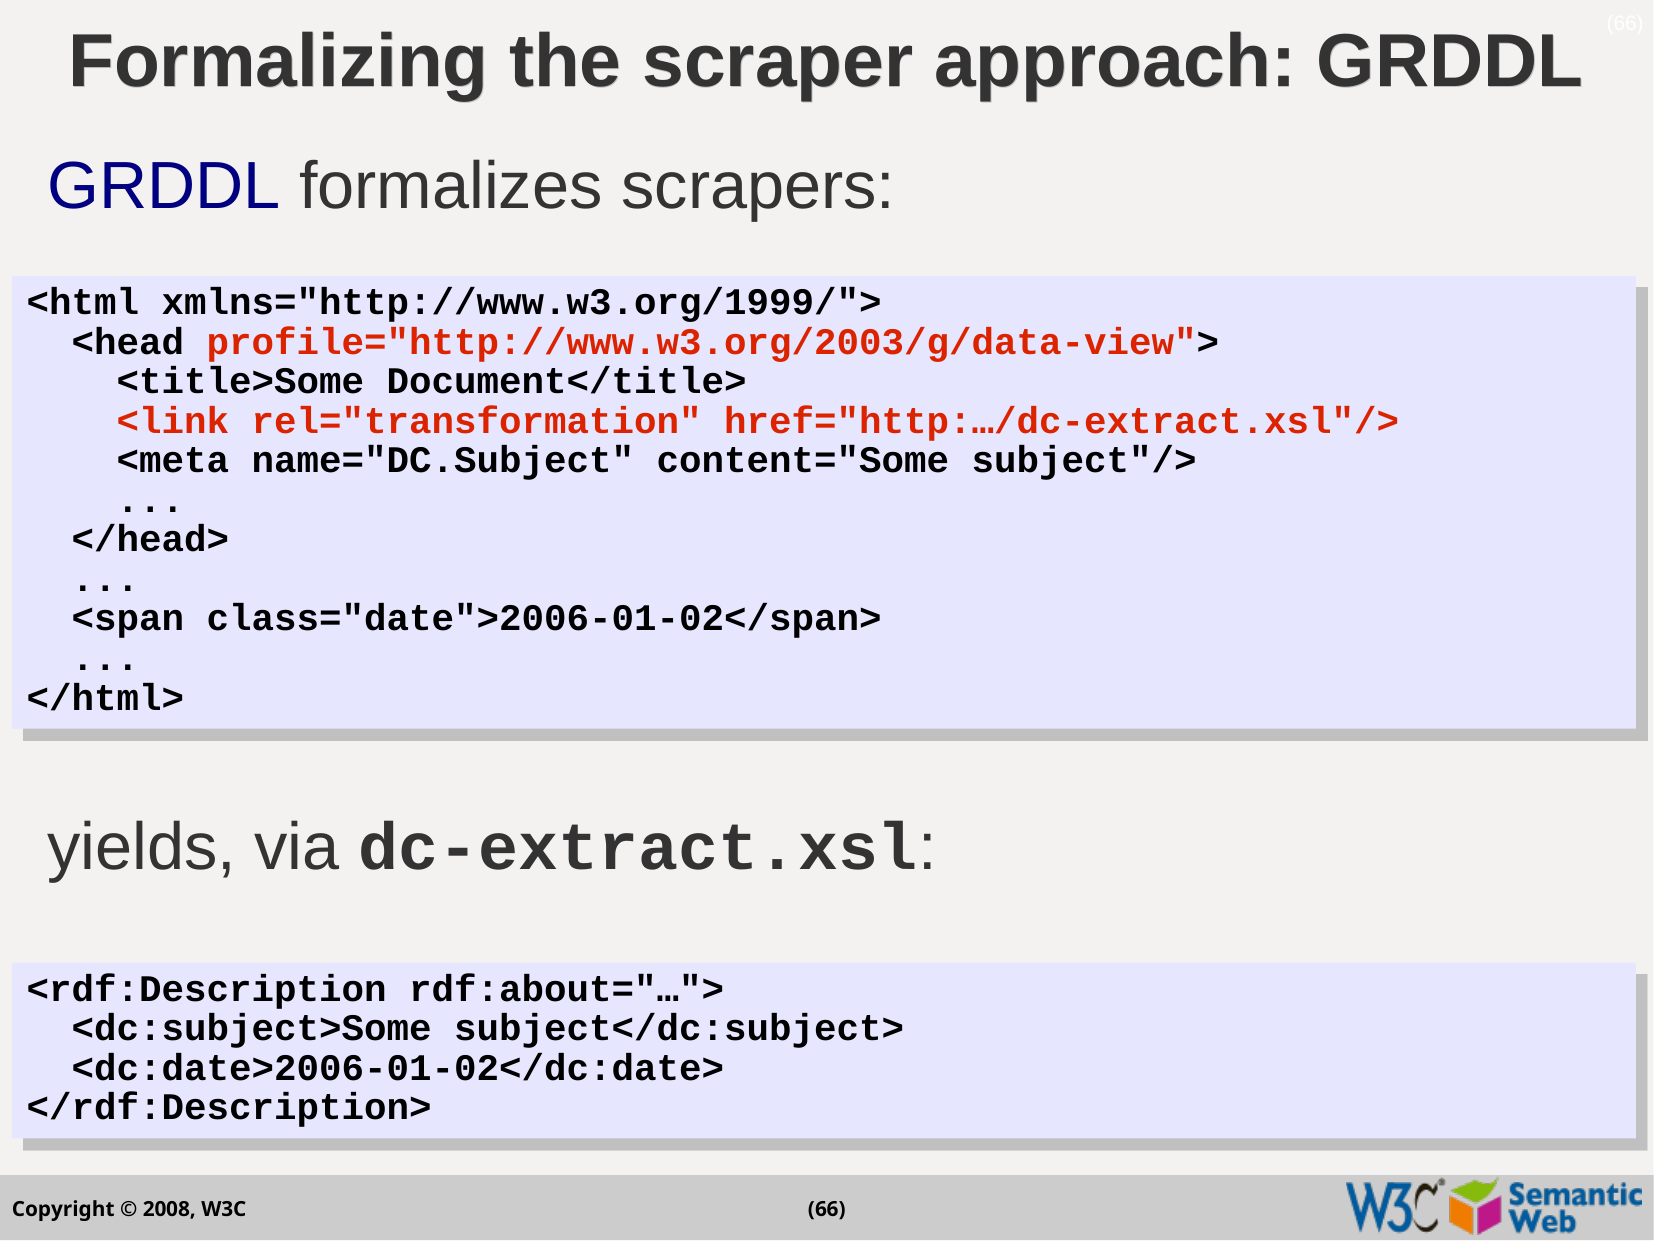

# Formalizing the scraper approach: GRDDL
GRDDL formalizes scrapers:
<html xmlns="http://www.w3.org/1999/">
 <head profile="http://www.w3.org/2003/g/data-view">
 <title>Some Document</title>
 <link rel="transformation" href="http:…/dc-extract.xsl"/>
 <meta name="DC.Subject" content="Some subject"/>
 ...
 </head>
 ...
 <span class="date">2006-01-02</span>
 ...
</html>
yields, via dc-extract.xsl:
<rdf:Description rdf:about="…">
 <dc:subject>Some subject</dc:subject>
 <dc:date>2006-01-02</dc:date>
</rdf:Description>